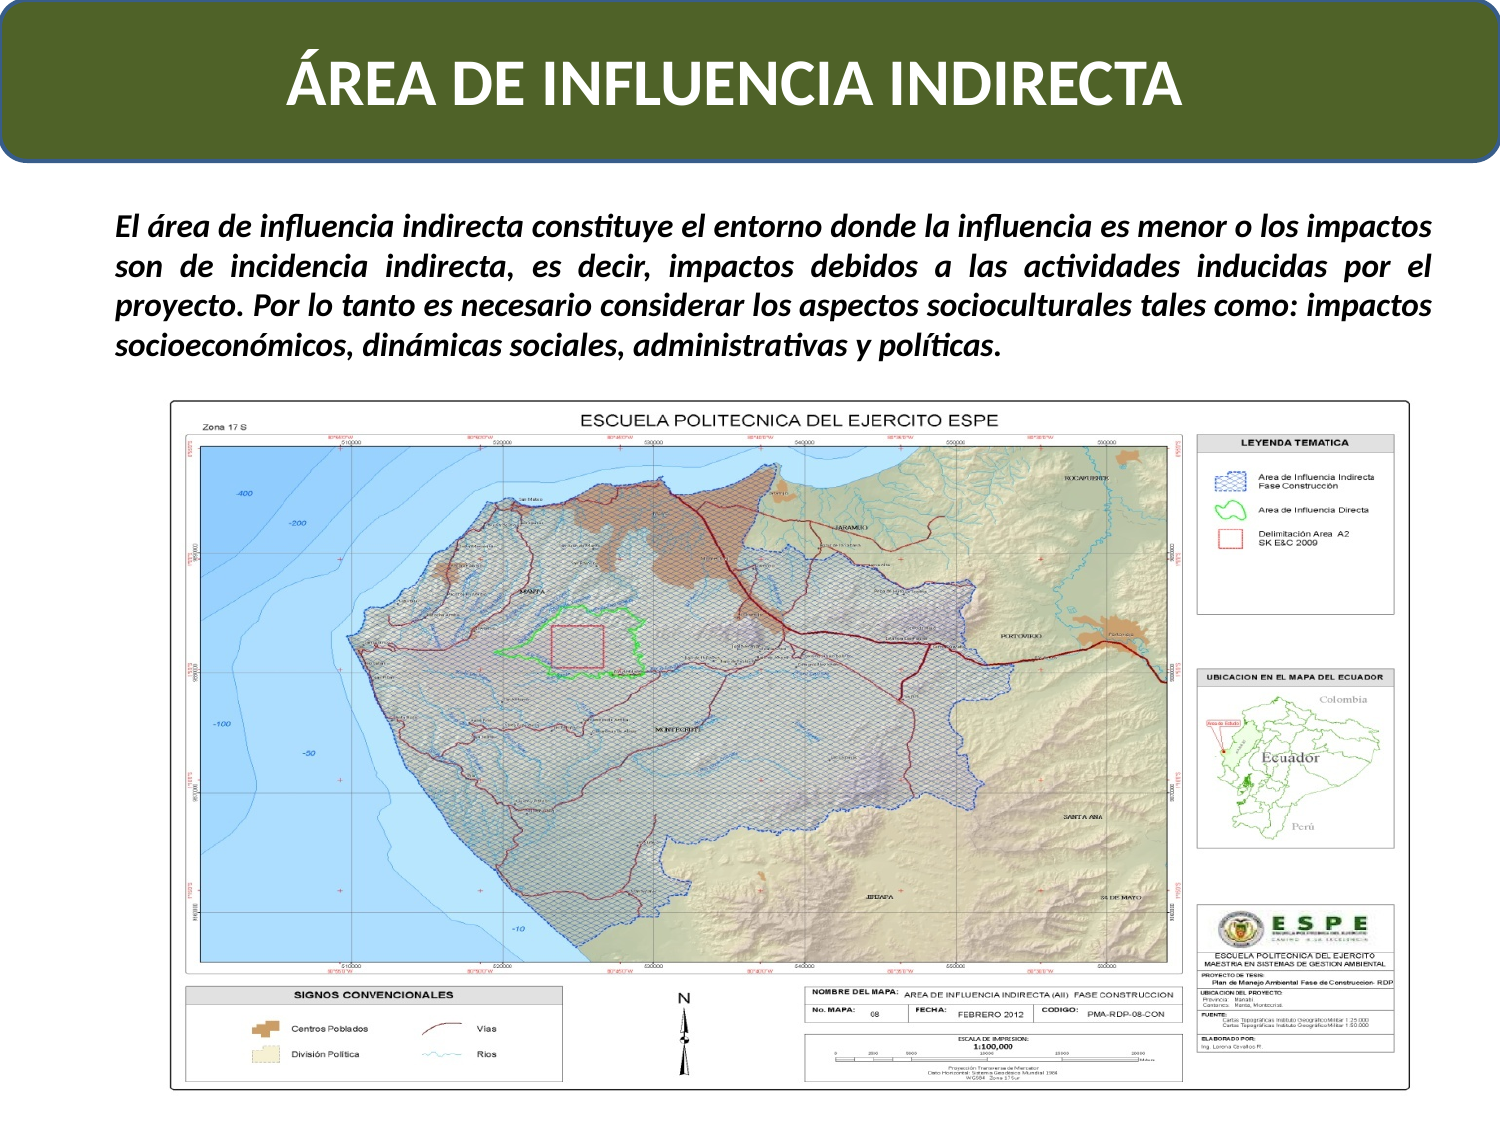

ÁREA DE INFLUENCIA INDIRECTA
El área de influencia indirecta constituye el entorno donde la influencia es menor o los impactos son de incidencia indirecta, es decir, impactos debidos a las actividades inducidas por el proyecto. Por lo tanto es necesario considerar los aspectos socioculturales tales como: impactos socioeconómicos, dinámicas sociales, administrativas y políticas.